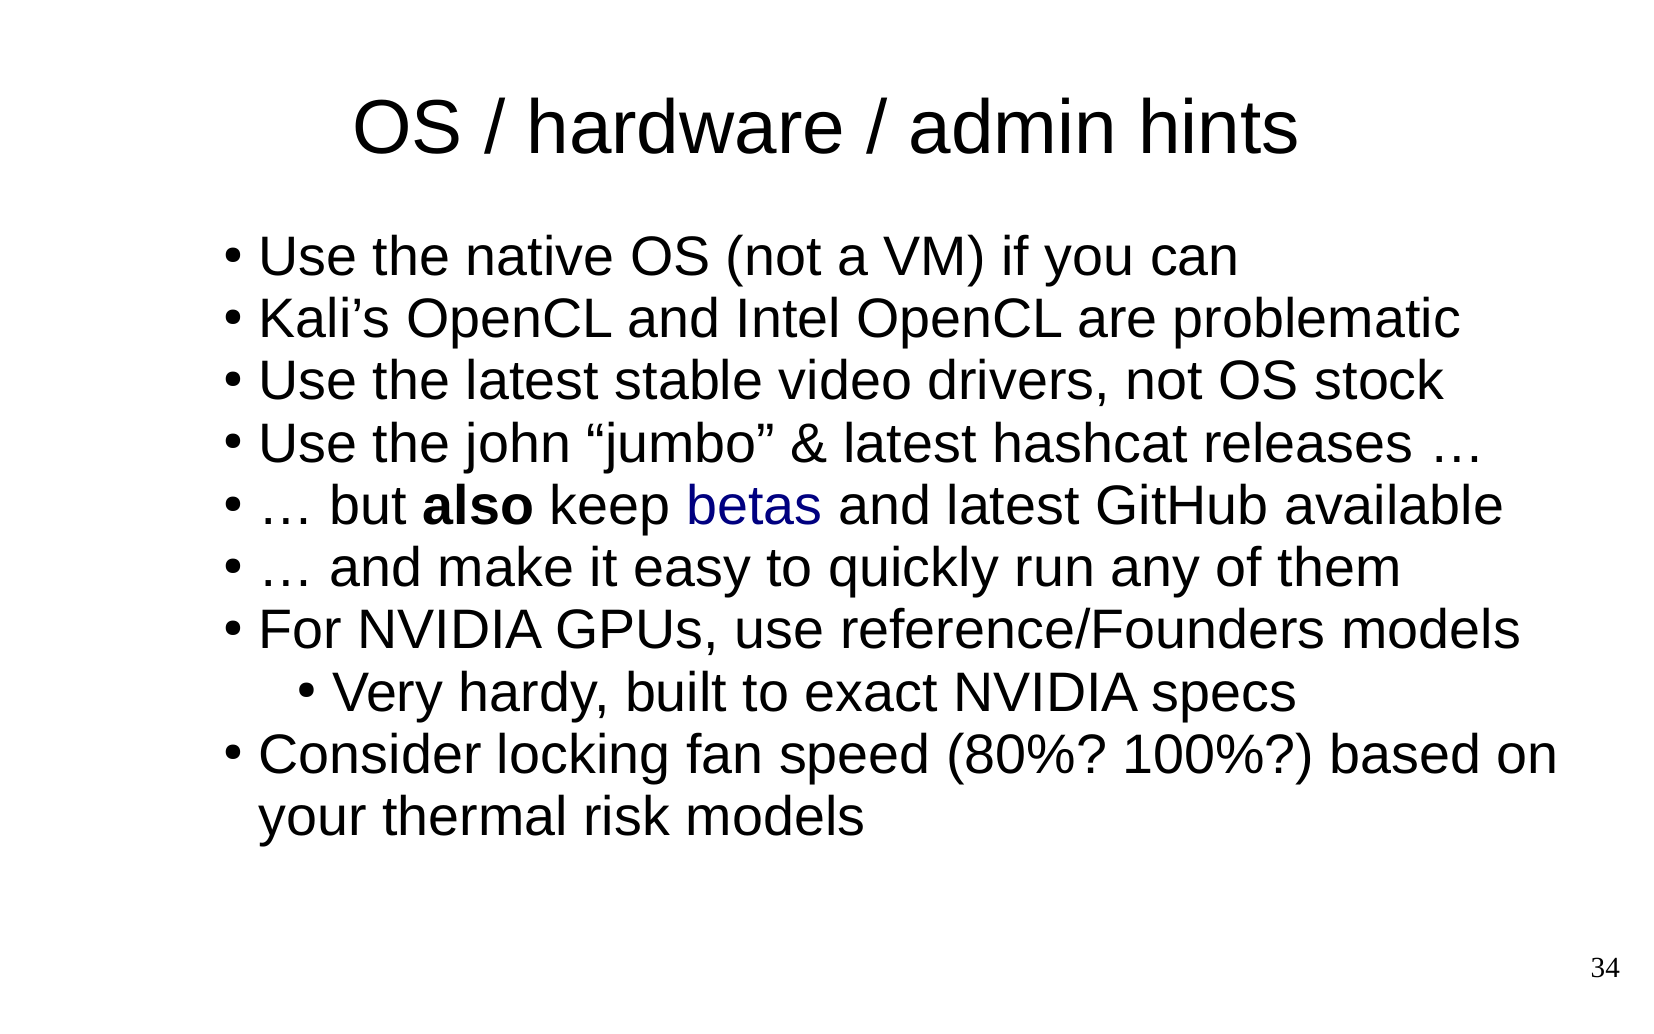

# OS / hardware / admin hints
Use the native OS (not a VM) if you can
Kali’s OpenCL and Intel OpenCL are problematic
Use the latest stable video drivers, not OS stock
Use the john “jumbo” & latest hashcat releases …
… but also keep betas and latest GitHub available
… and make it easy to quickly run any of them
For NVIDIA GPUs, use reference/Founders models
Very hardy, built to exact NVIDIA specs
Consider locking fan speed (80%? 100%?) based on your thermal risk models